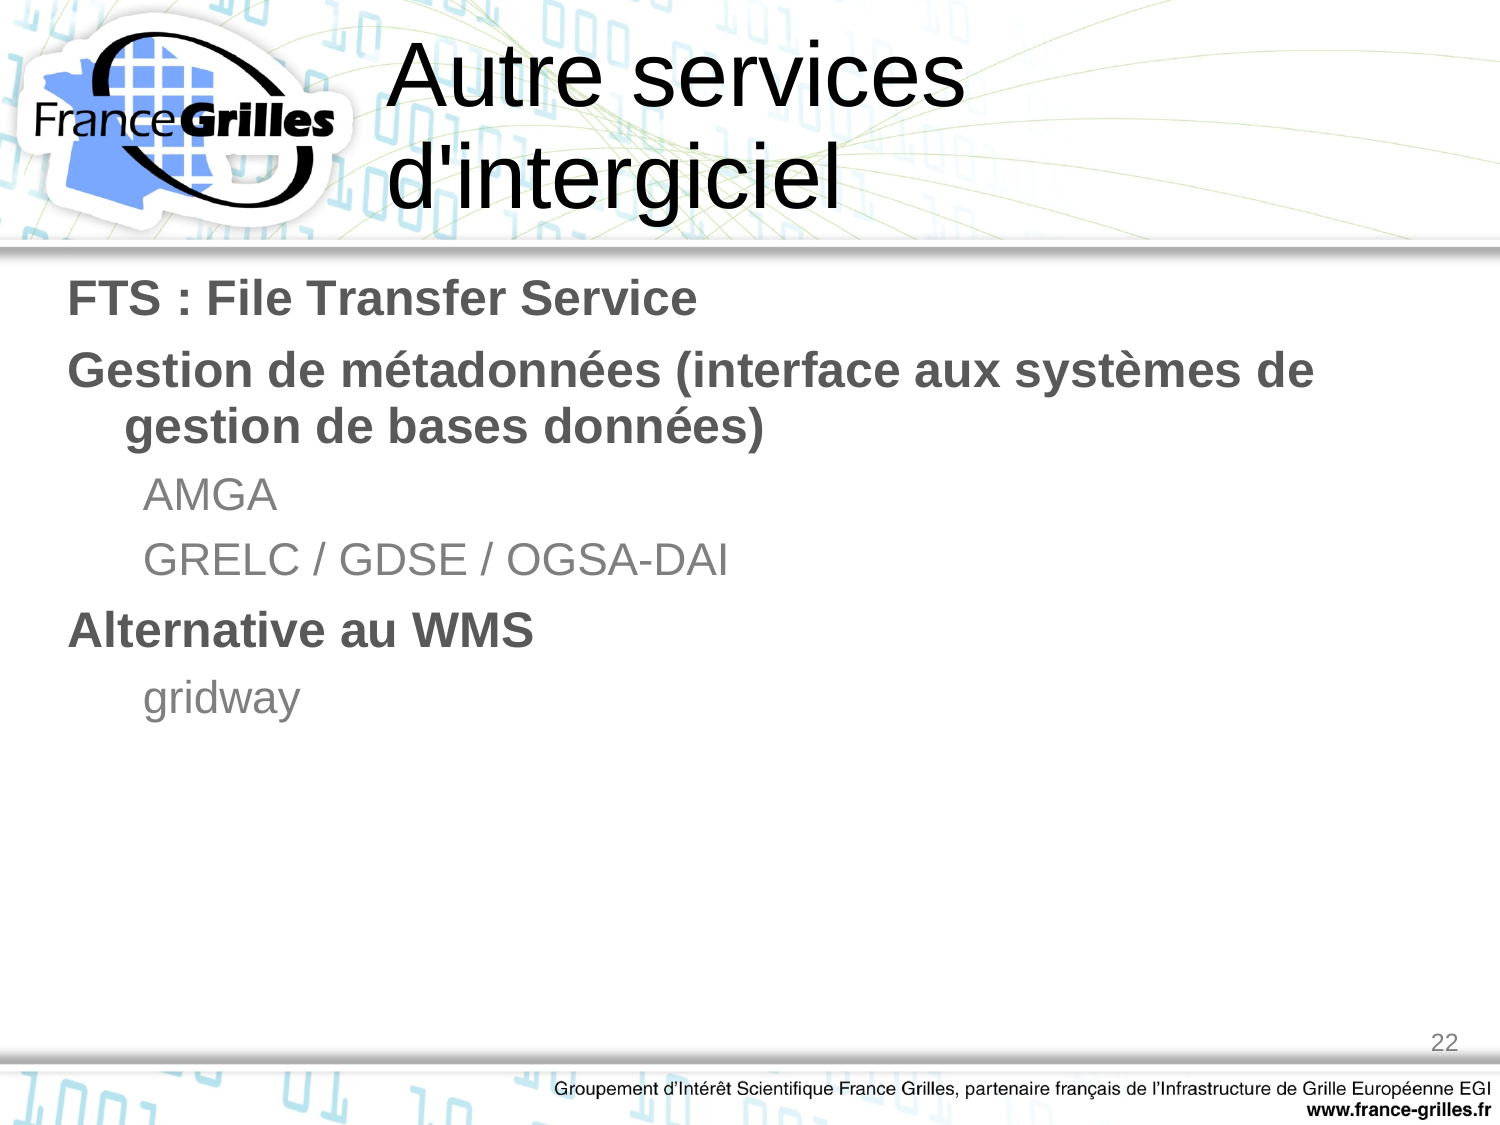

# Autre services d'intergiciel
FTS : File Transfer Service
Gestion de métadonnées (interface aux systèmes de gestion de bases données)
AMGA
GRELC / GDSE / OGSA-DAI
Alternative au WMS
gridway
22
Introduction aux grilles